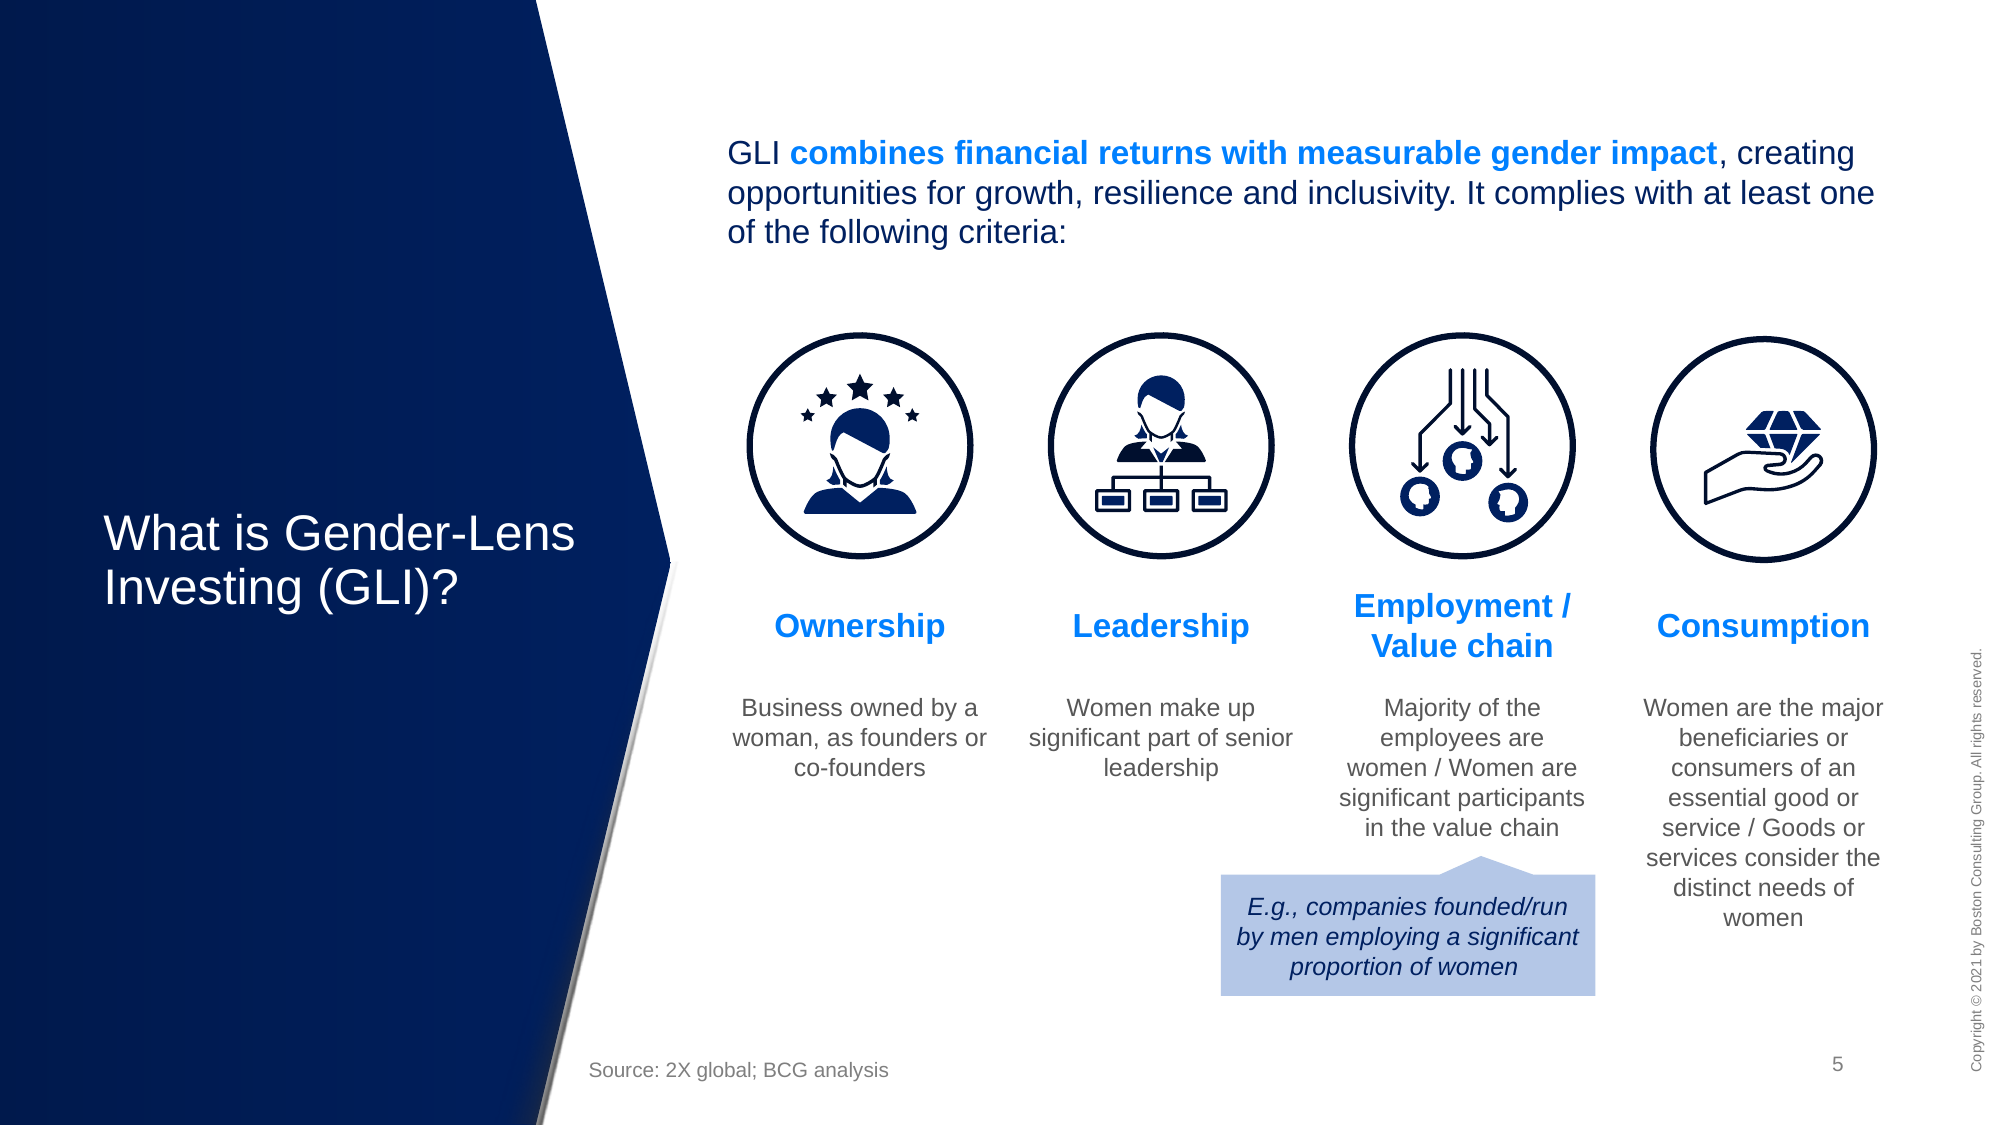

GLI combines financial returns with measurable gender impact, creating opportunities for growth, resilience and inclusivity. It complies with at least one of the following criteria:
# What is Gender-Lens Investing (GLI)?
Ownership
Leadership
Employment / Value chain
Consumption
Business owned by a woman, as founders or co-founders
Women make up significant part of senior leadership
Majority of the employees are women / Women are significant participants in the value chain
Women are the major beneficiaries or consumers of an essential good or service / Goods or services consider the distinct needs of women
E.g., companies founded/run by men employing a significant proportion of women
Source: 2X global; BCG analysis